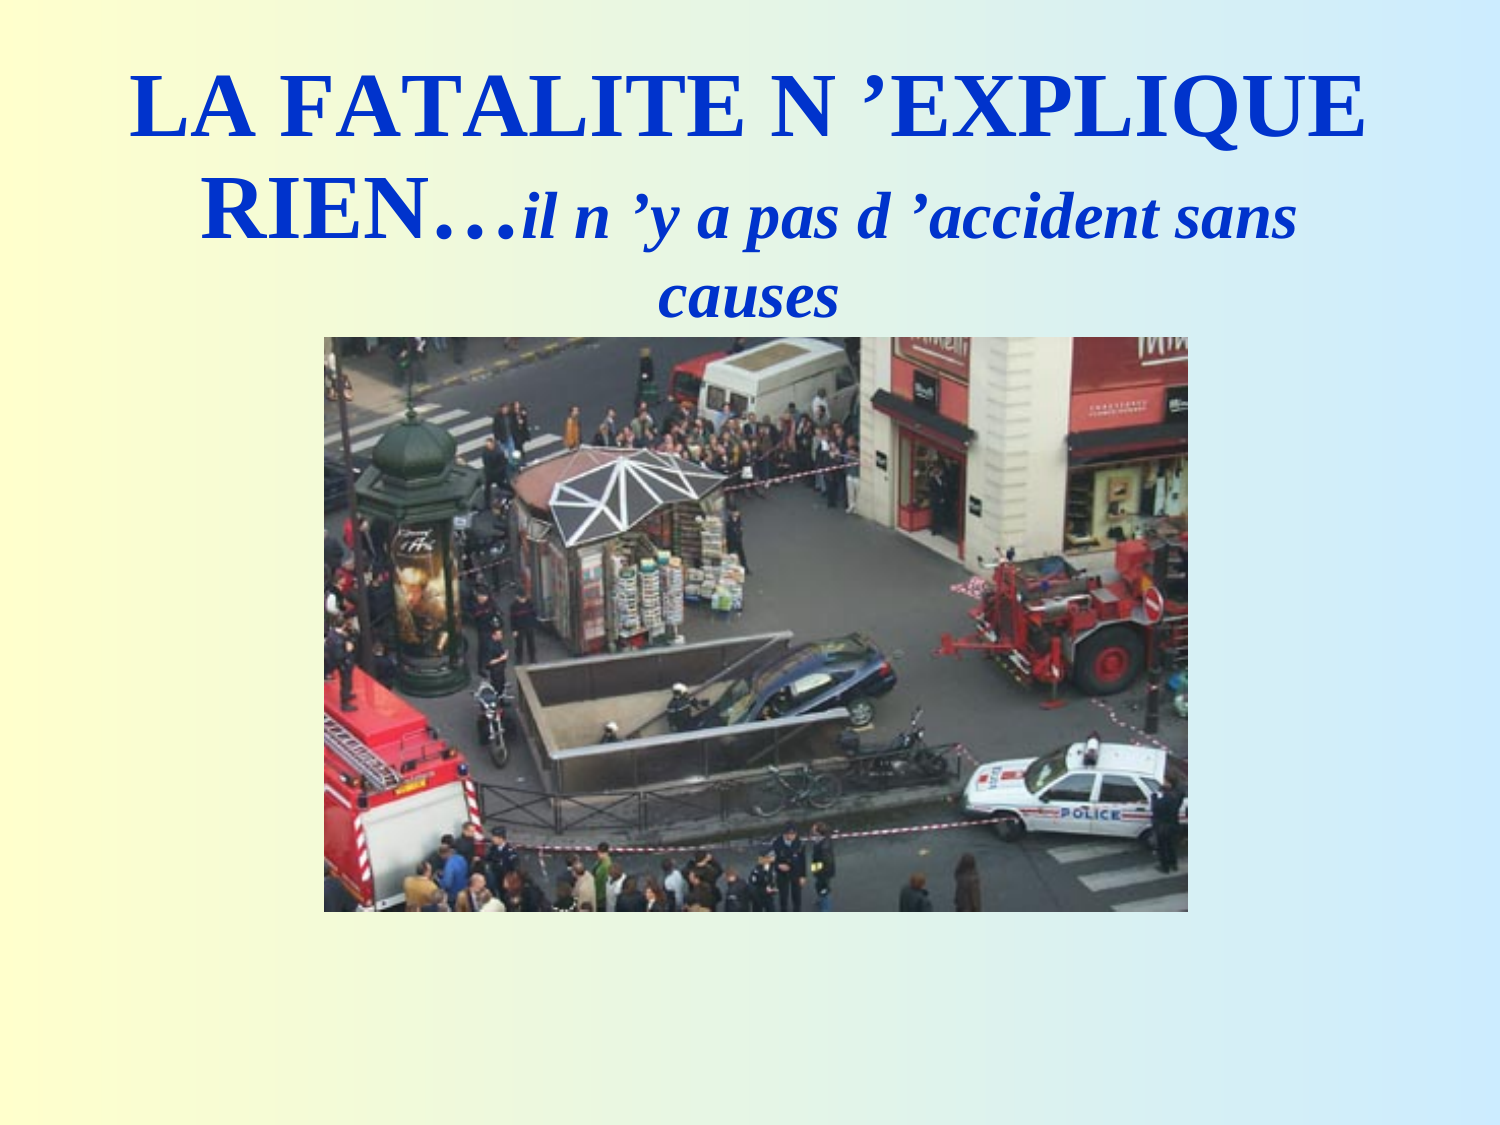

# LA FATALITE N ’EXPLIQUE RIEN…il n ’y a pas d ’accident sans causes